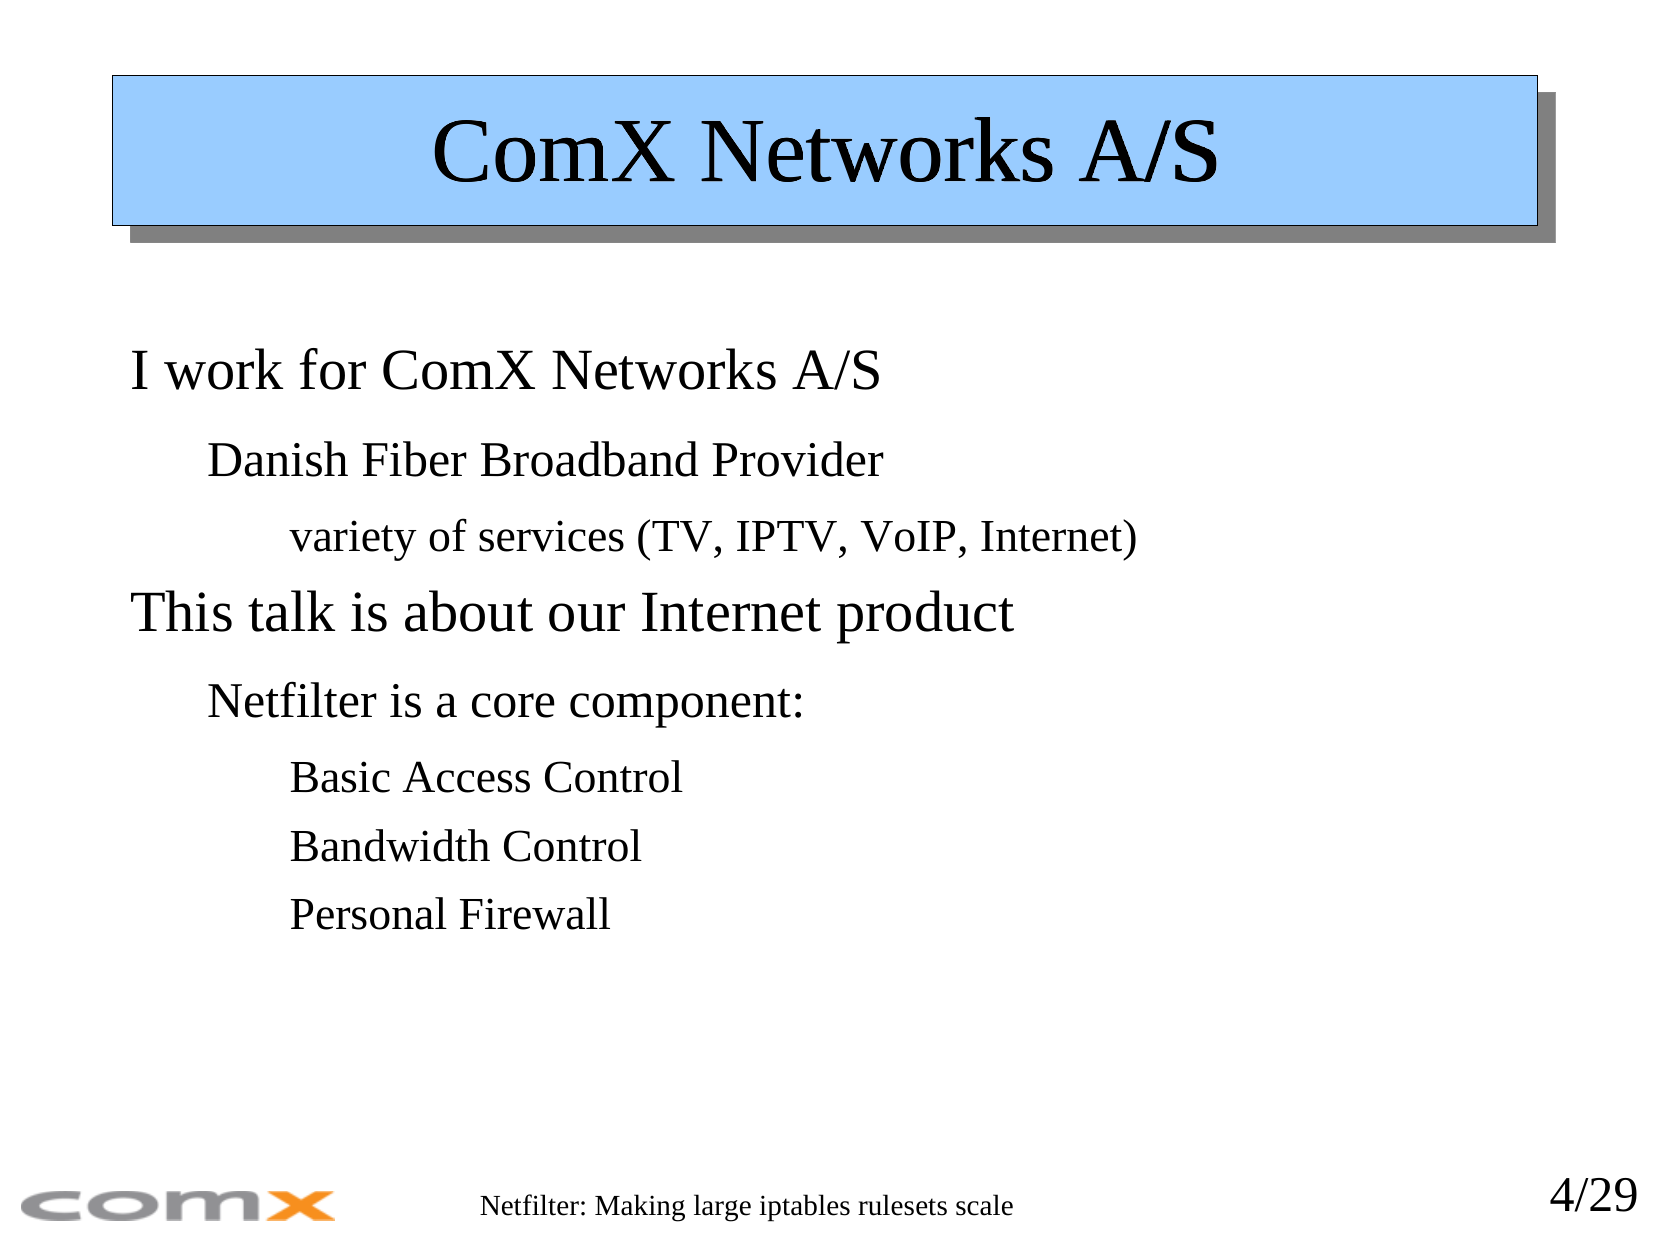

# ComX Networks A/S
I work for ComX Networks A/S
Danish Fiber Broadband Provider
variety of services (TV, IPTV, VoIP, Internet)
This talk is about our Internet product
Netfilter is a core component:
Basic Access Control
Bandwidth Control
Personal Firewall